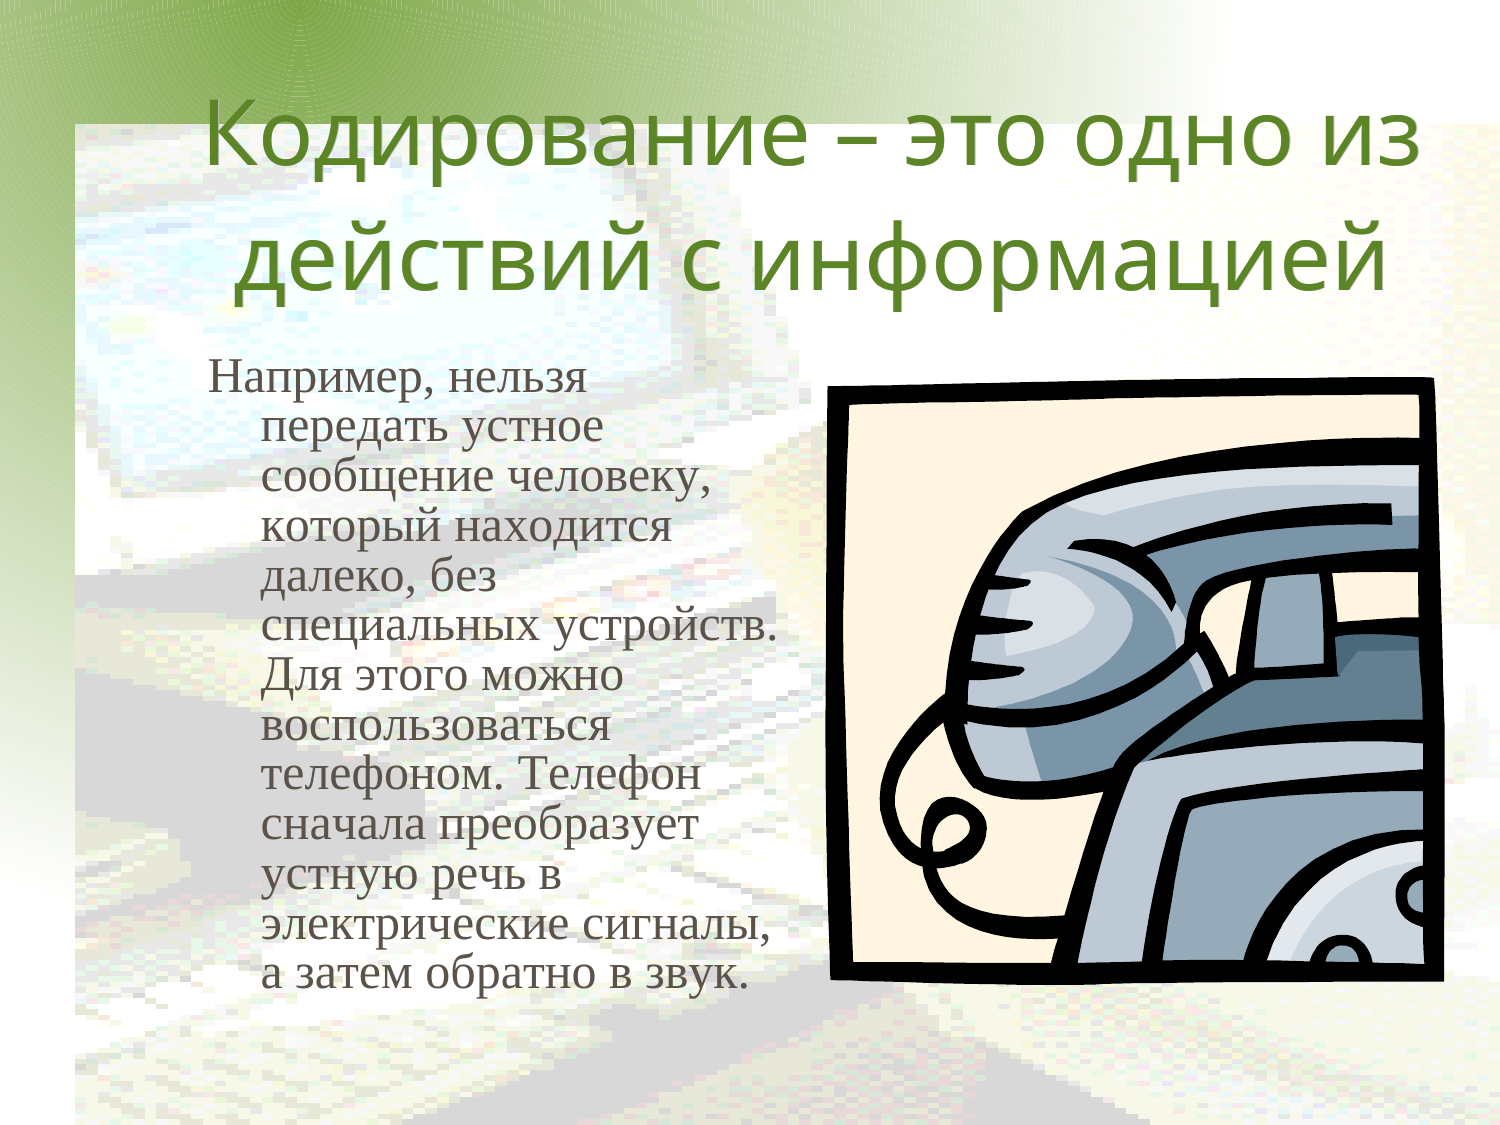

# Кодирование – это одно из действий с информацией
Например, нельзя передать устное сообщение человеку, который находится далеко, без специальных устройств. Для этого можно воспользоваться телефоном. Телефон сначала преобразует устную речь в электрические сигналы, а затем обратно в звук.